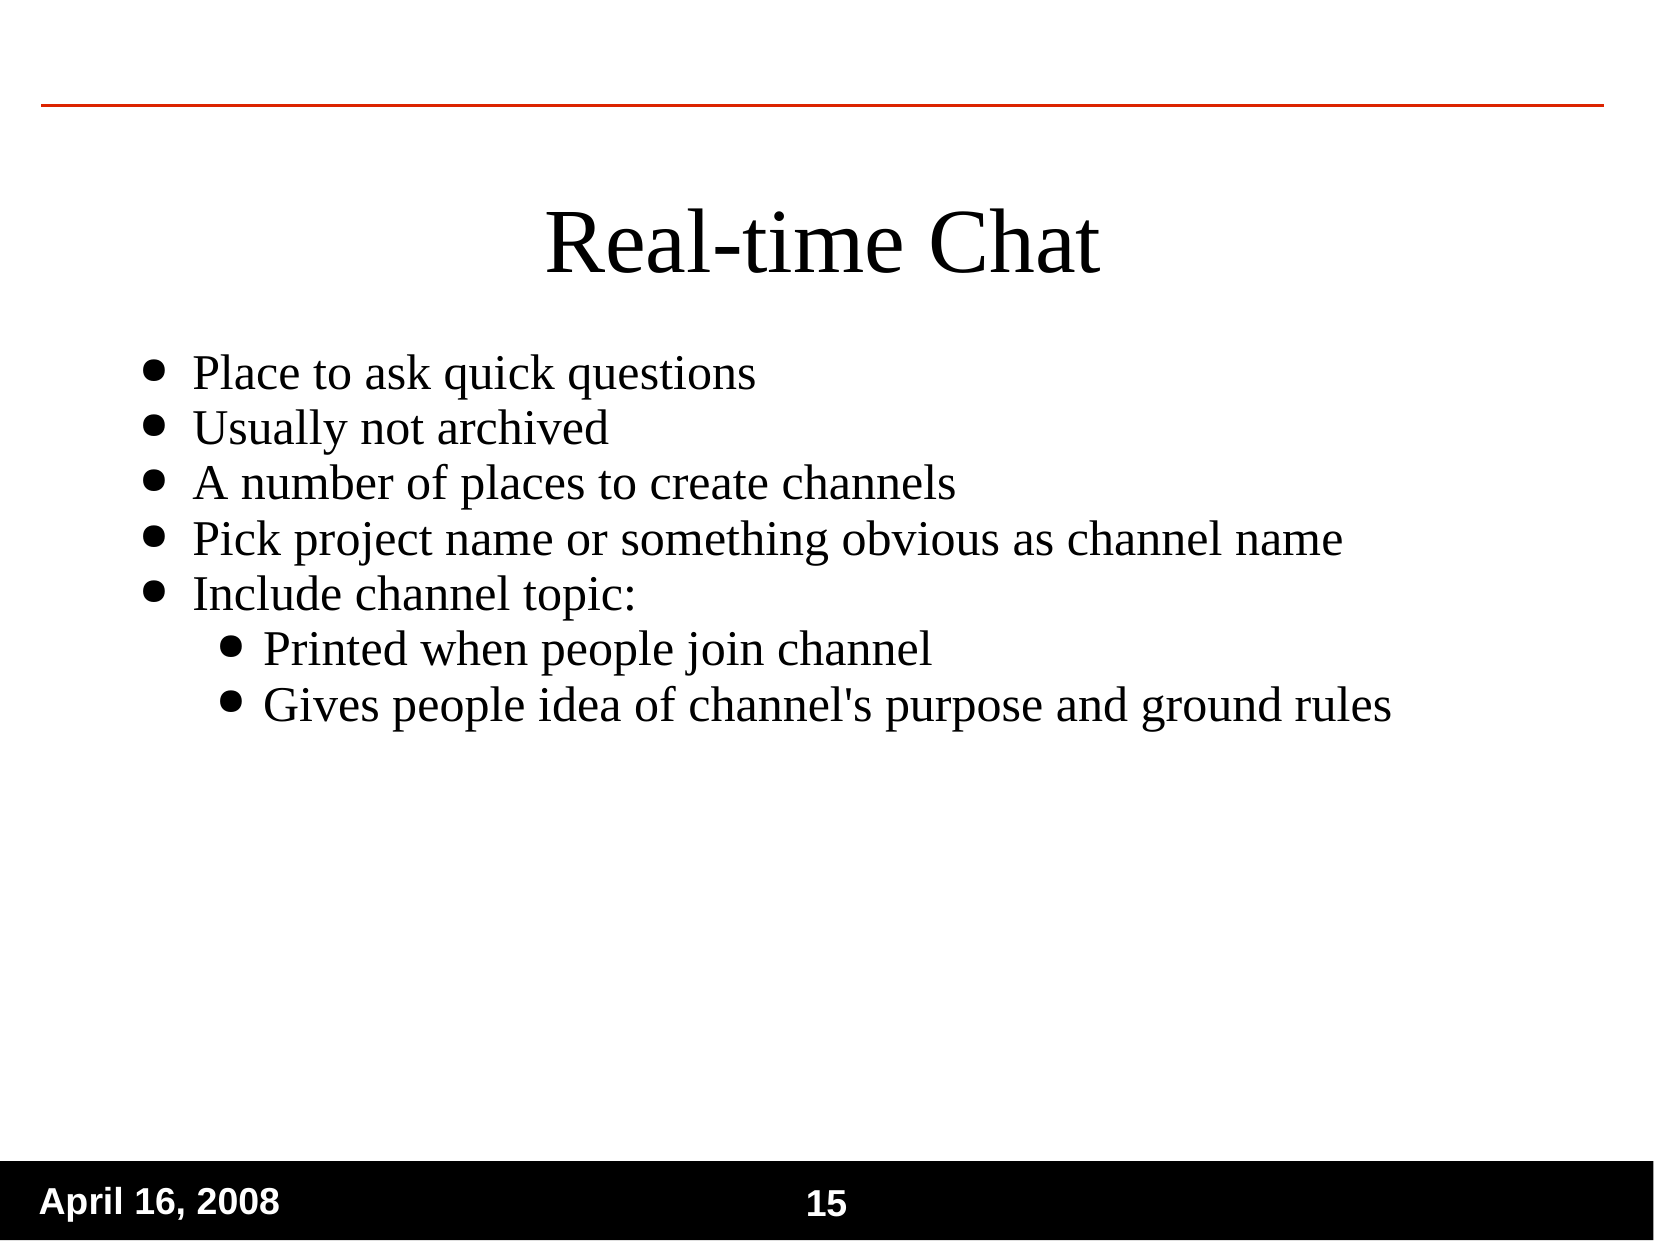

# Real-time Chat
Place to ask quick questions
Usually not archived
A number of places to create channels
Pick project name or something obvious as channel name
Include channel topic:
Printed when people join channel
Gives people idea of channel's purpose and ground rules